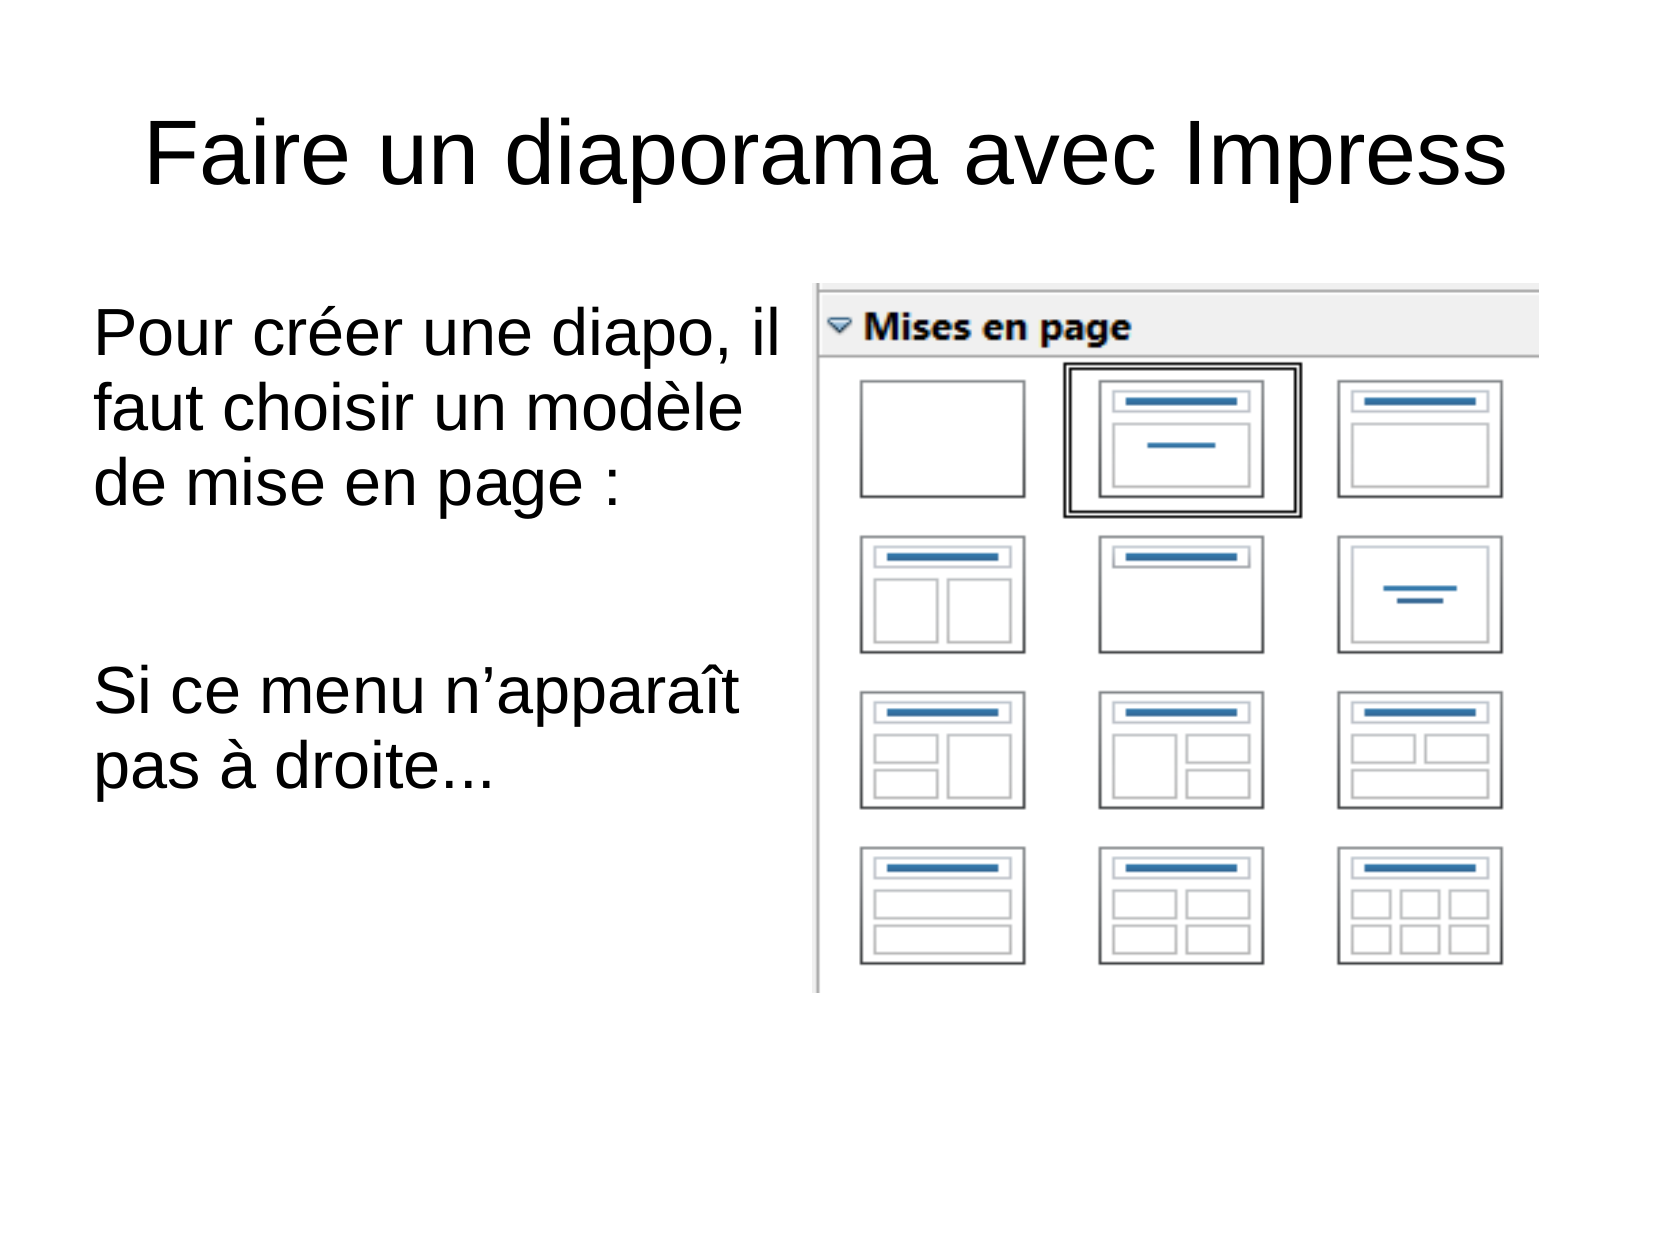

# Faire un diaporama avec Impress
Pour créer une diapo, il faut choisir un modèle de mise en page :
Si ce menu n’apparaît pas à droite...